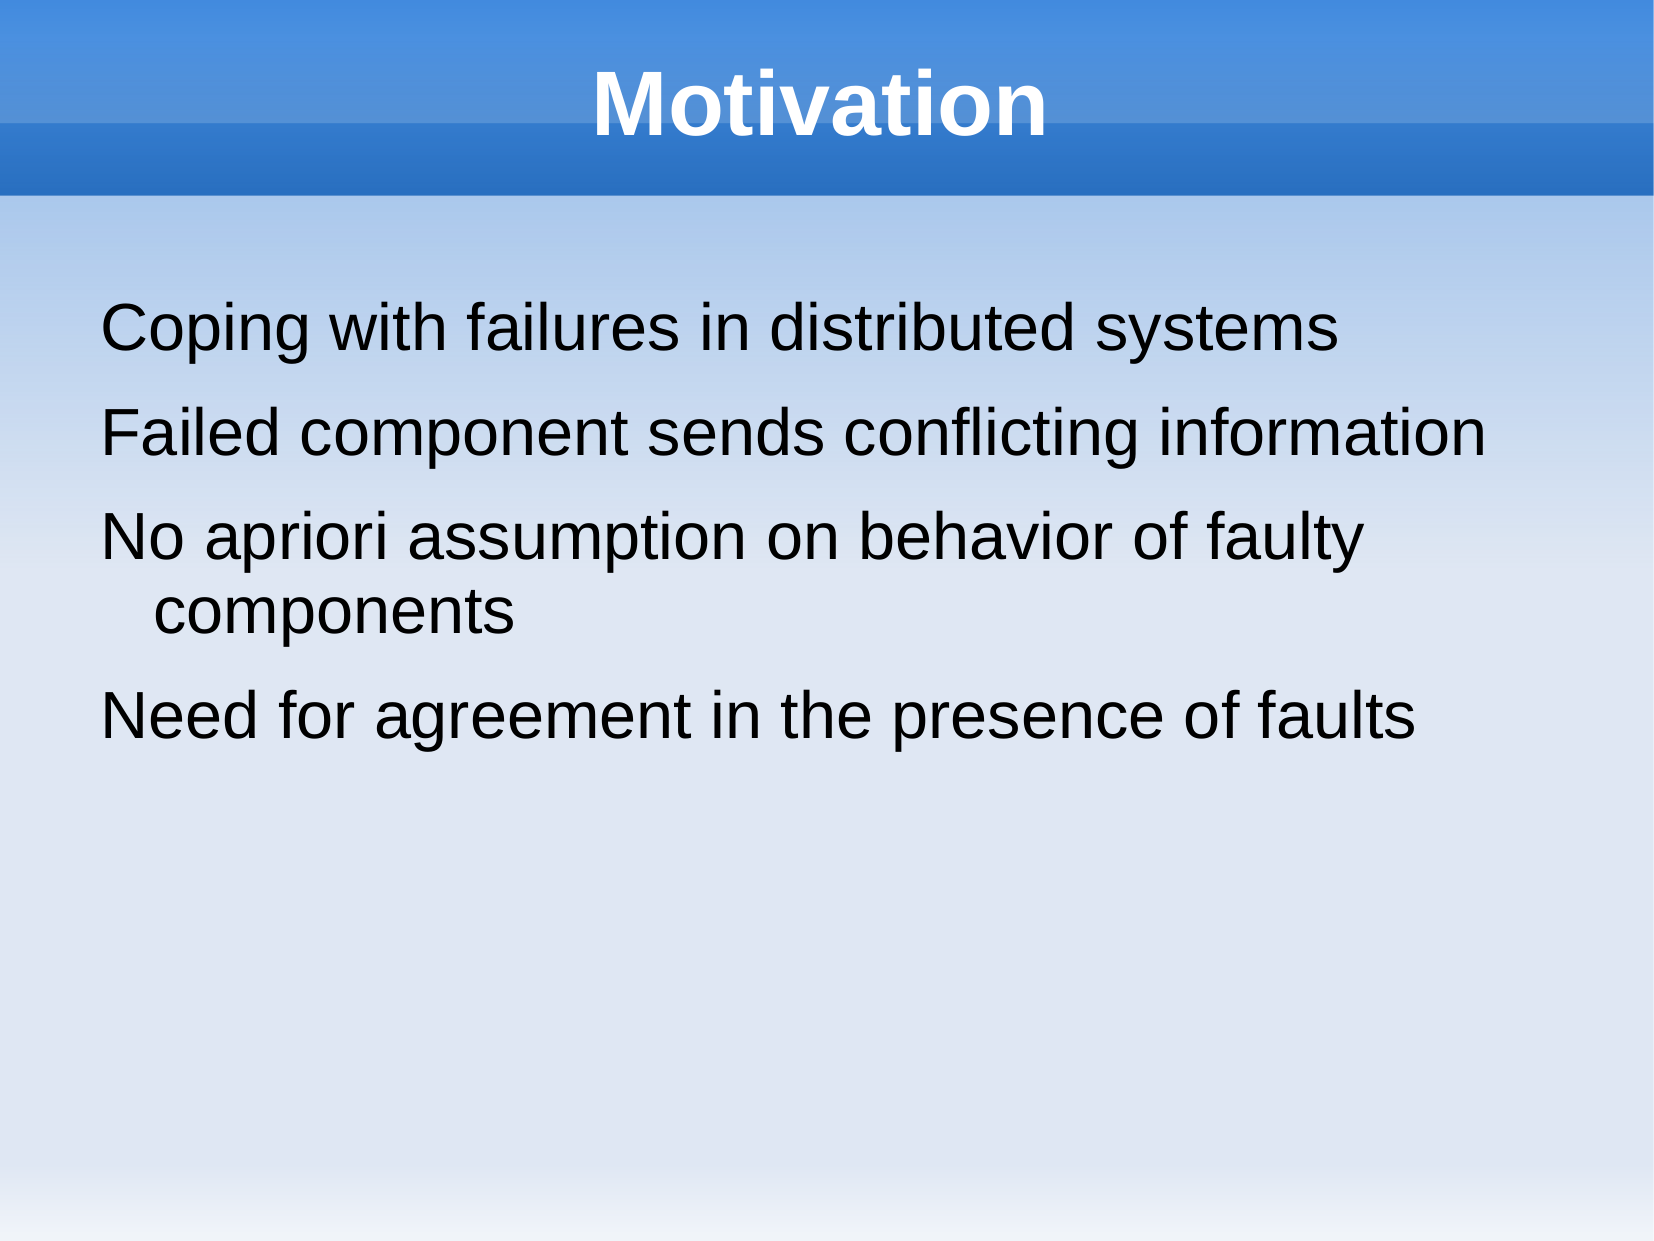

# Motivation
Coping with failures in distributed systems
Failed component sends conflicting information
No apriori assumption on behavior of faulty components
Need for agreement in the presence of faults